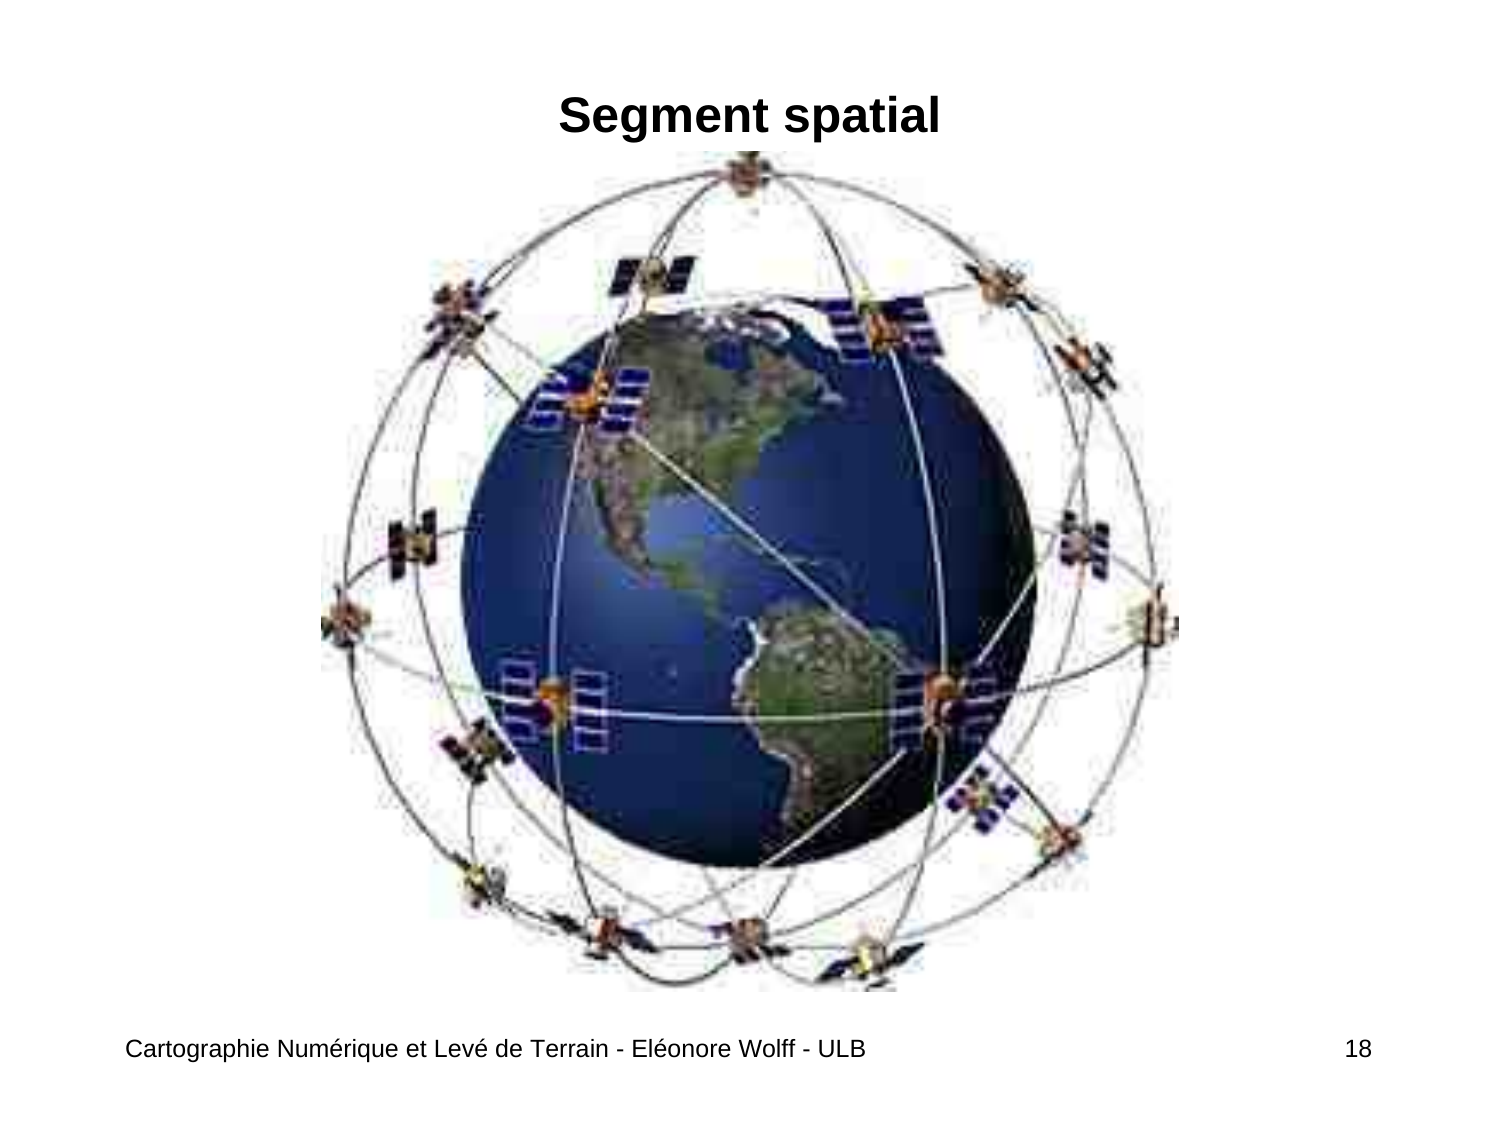

# Segment spatial
Cartographie Numérique et Levé de Terrain - Eléonore Wolff - ULB